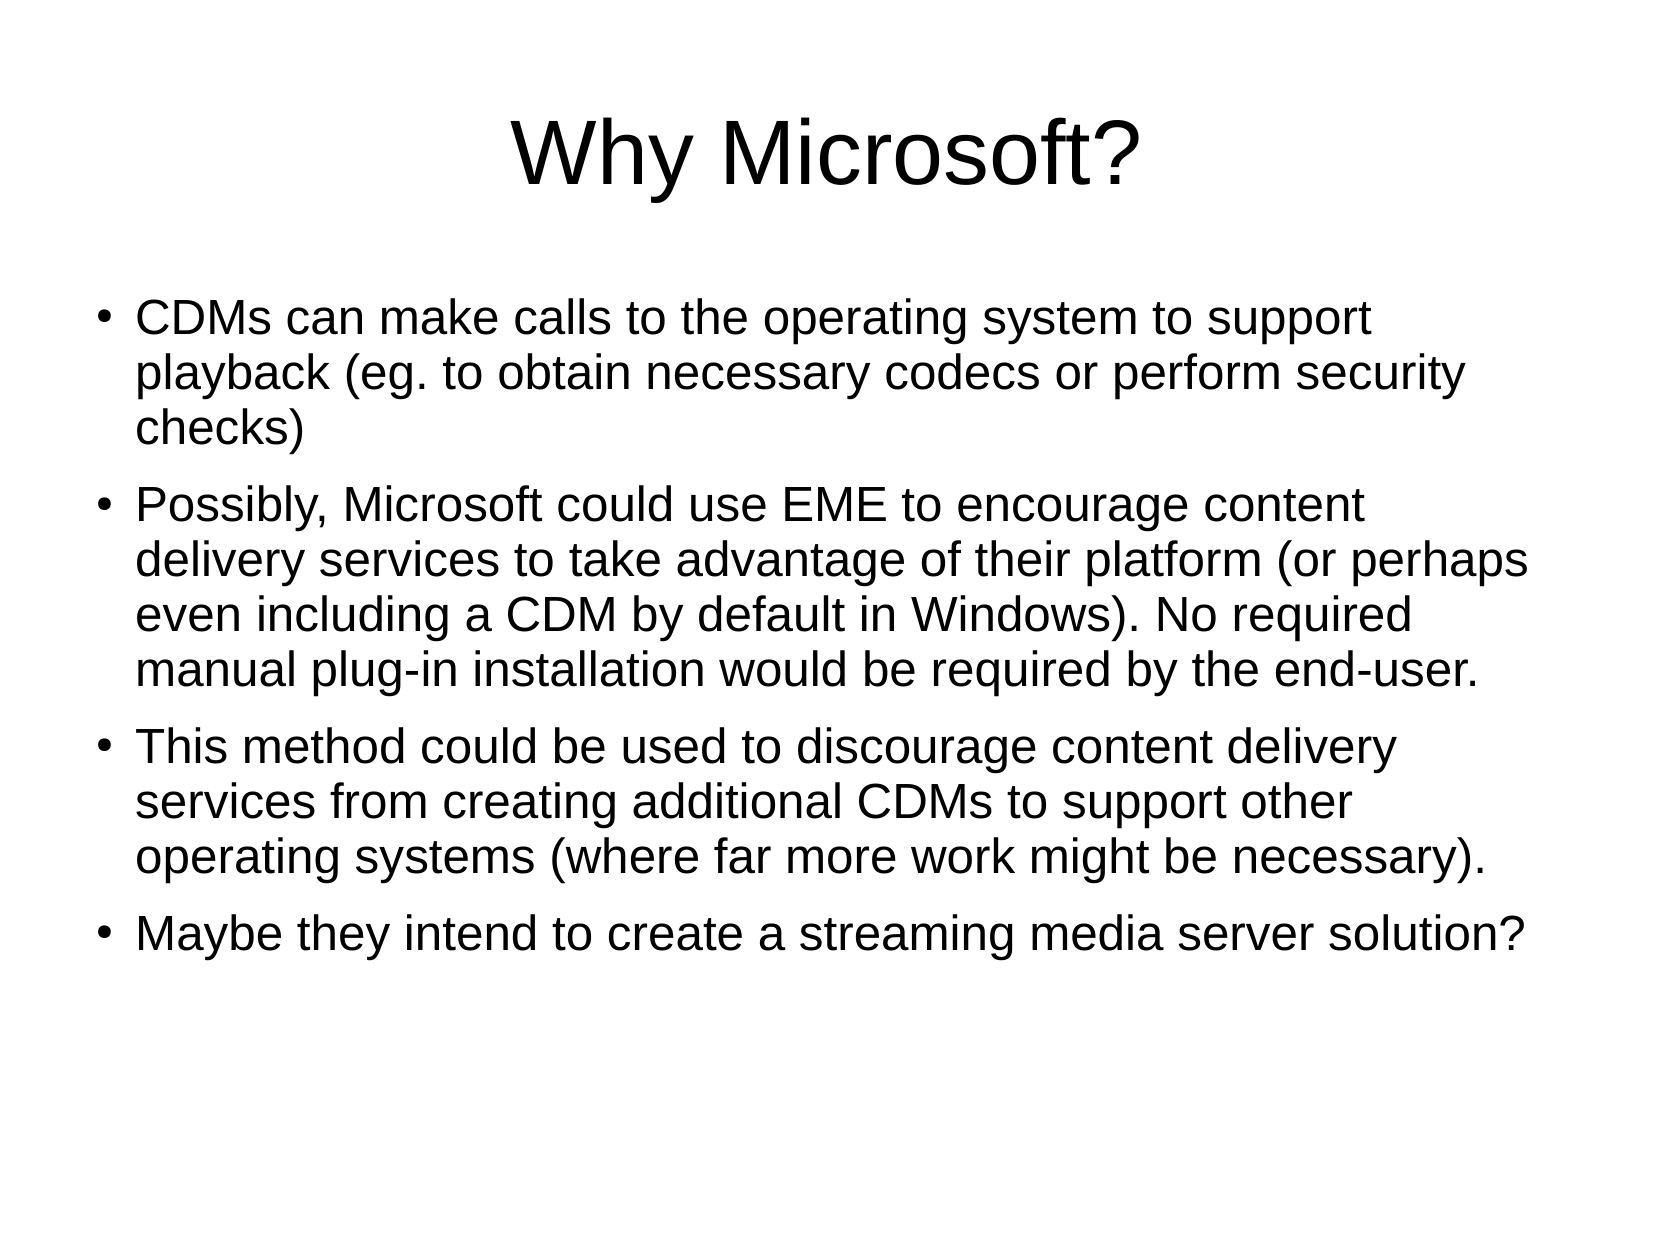

# Why Microsoft?
CDMs can make calls to the operating system to support playback (eg. to obtain necessary codecs or perform security checks)
Possibly, Microsoft could use EME to encourage content delivery services to take advantage of their platform (or perhaps even including a CDM by default in Windows). No required manual plug-in installation would be required by the end-user.
This method could be used to discourage content delivery services from creating additional CDMs to support other operating systems (where far more work might be necessary).
Maybe they intend to create a streaming media server solution?